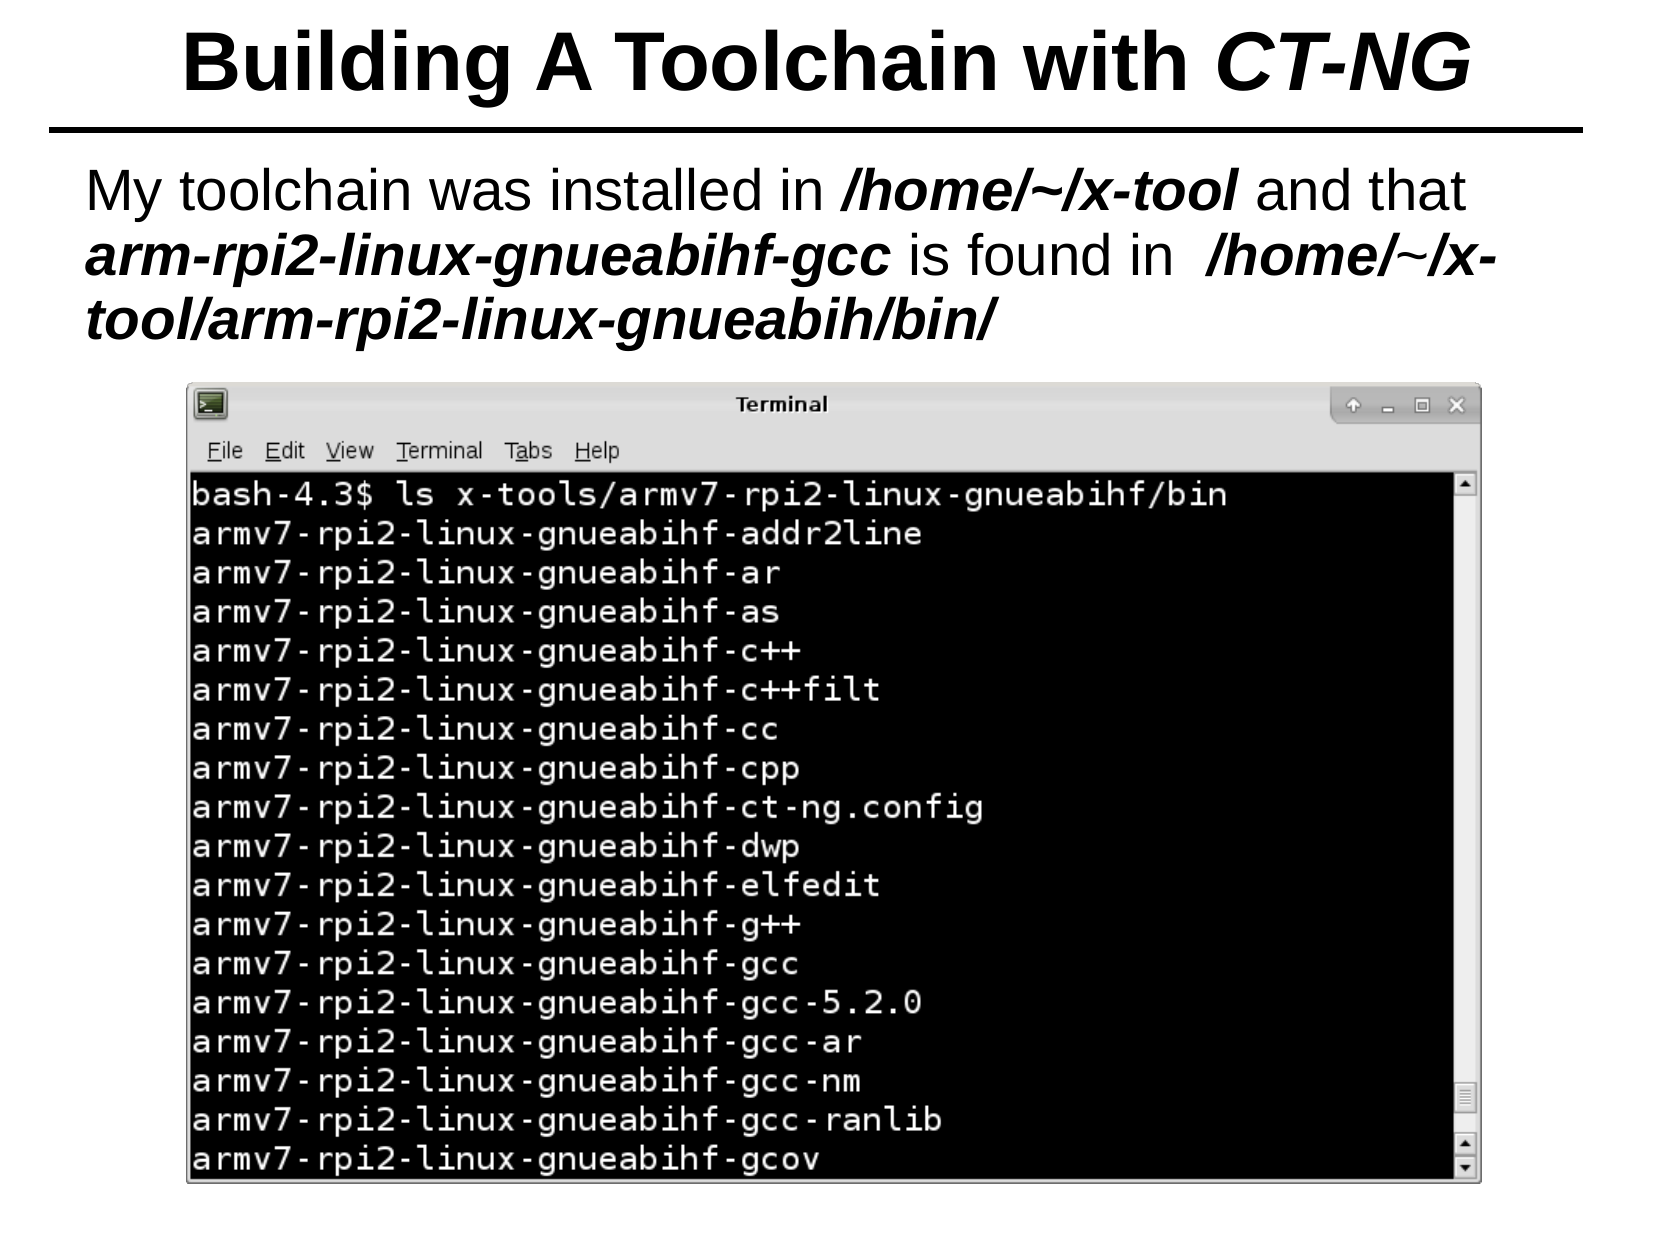

Building A Toolchain with CT-NG
My toolchain was installed in /home/~/x-tool and that arm-rpi2-linux-gnueabihf-gcc is found in /home/~/x-tool/arm-rpi2-linux-gnueabih/bin/